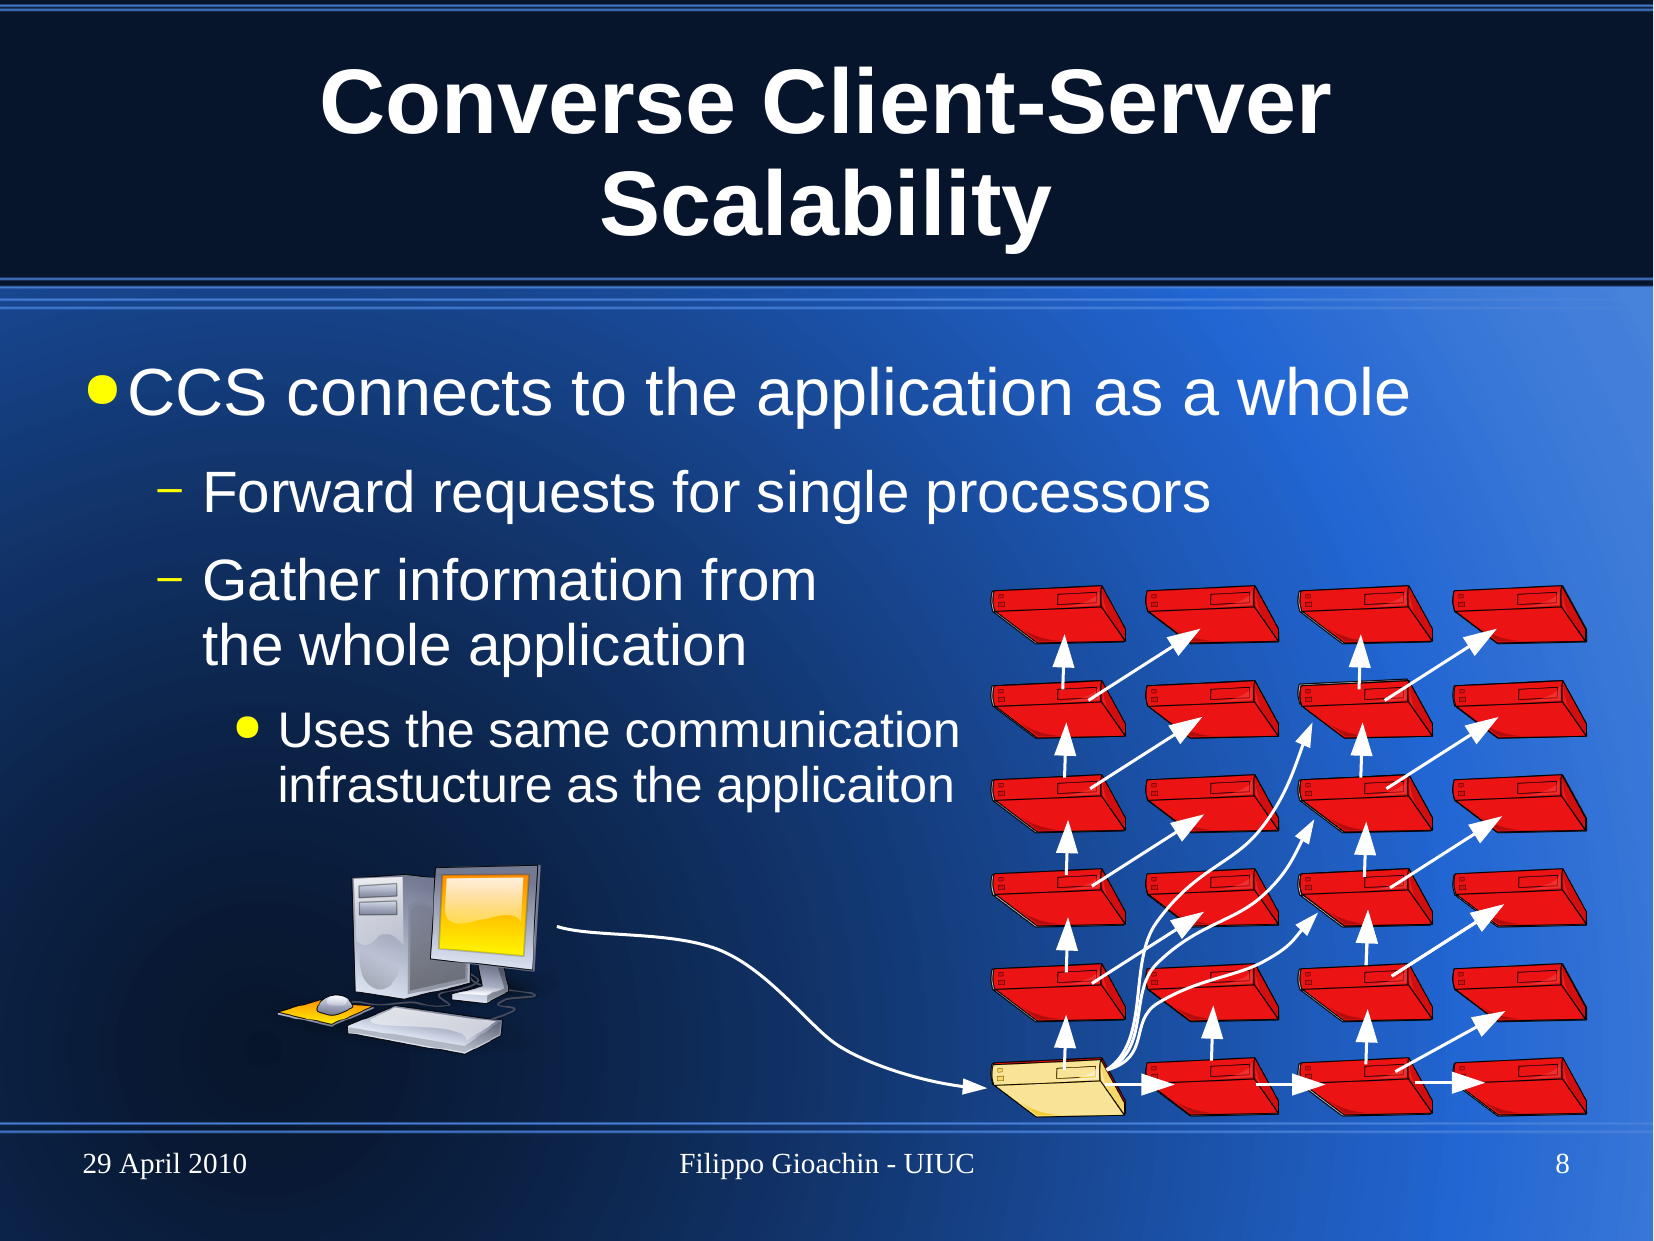

# Converse Client-Server Scalability
CCS connects to the application as a whole
Forward requests for single processors
Gather information from
the whole application
Uses the same communication
infrastucture as the applicaiton
29 April 2010
Filippo Gioachin - UIUC
8